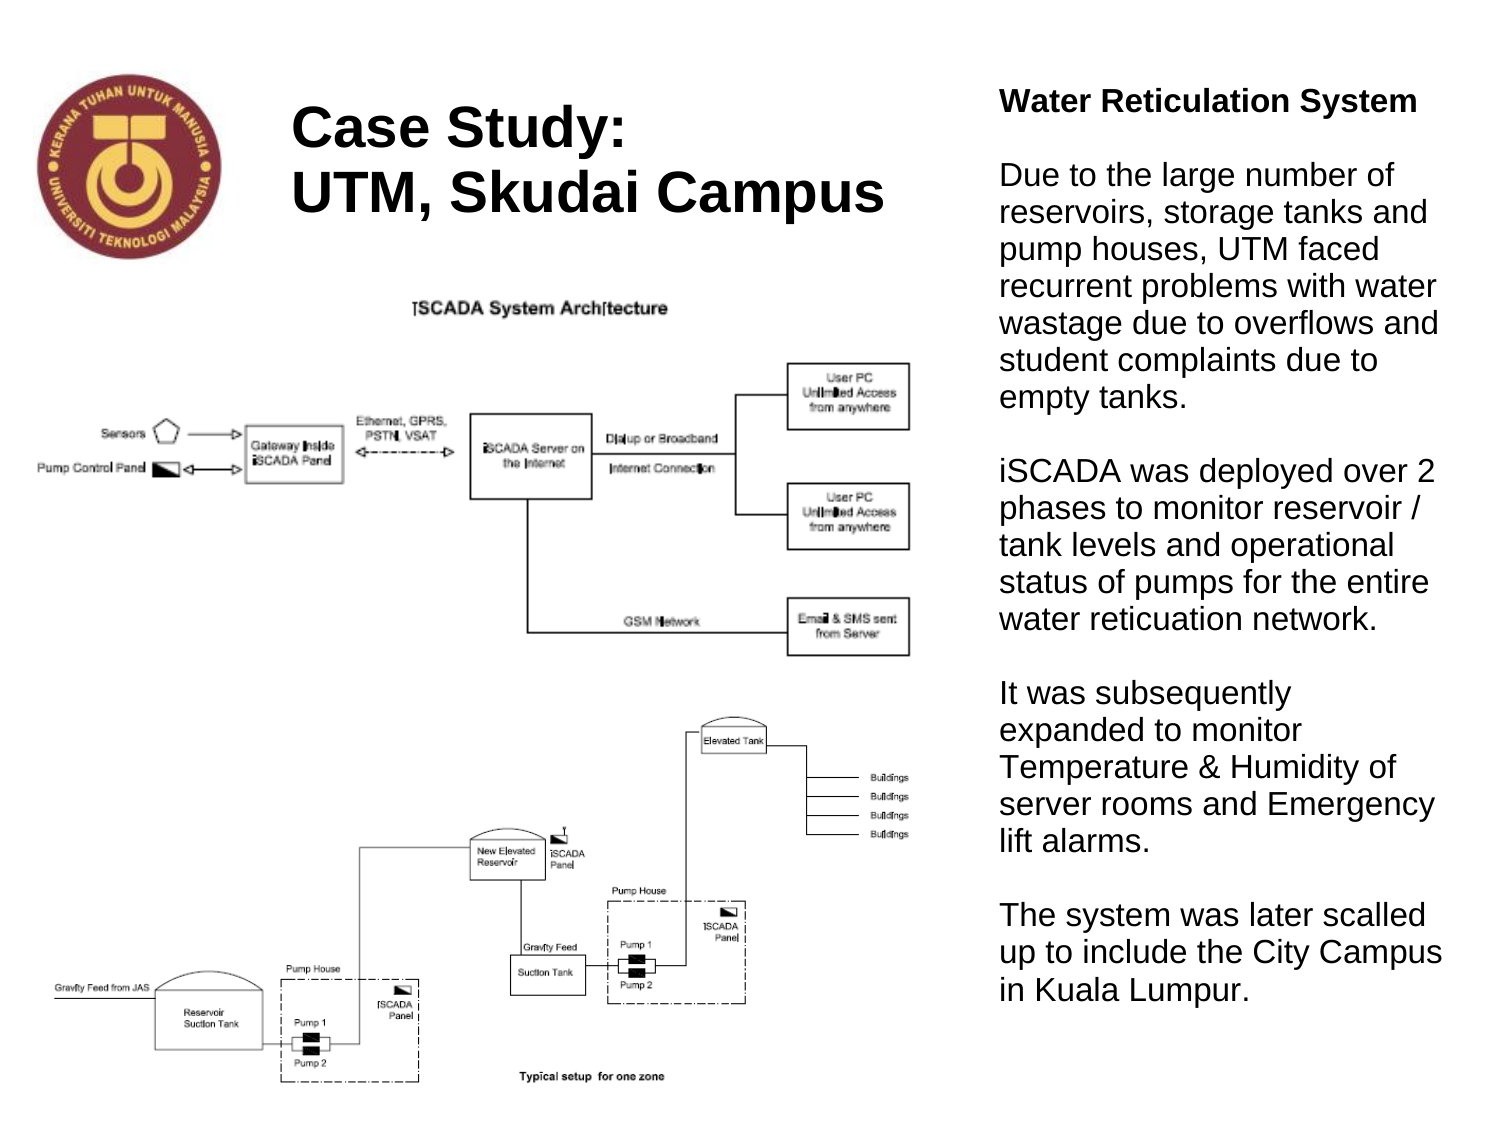

Water Reticulation System
Due to the large number of reservoirs, storage tanks and pump houses, UTM faced recurrent problems with water wastage due to overflows and student complaints due to empty tanks.
iSCADA was deployed over 2 phases to monitor reservoir / tank levels and operational status of pumps for the entire water reticuation network.
It was subsequently expanded to monitor Temperature & Humidity of server rooms and Emergency lift alarms.
The system was later scalled up to include the City Campus in Kuala Lumpur.
Case Study:
UTM, Skudai Campus